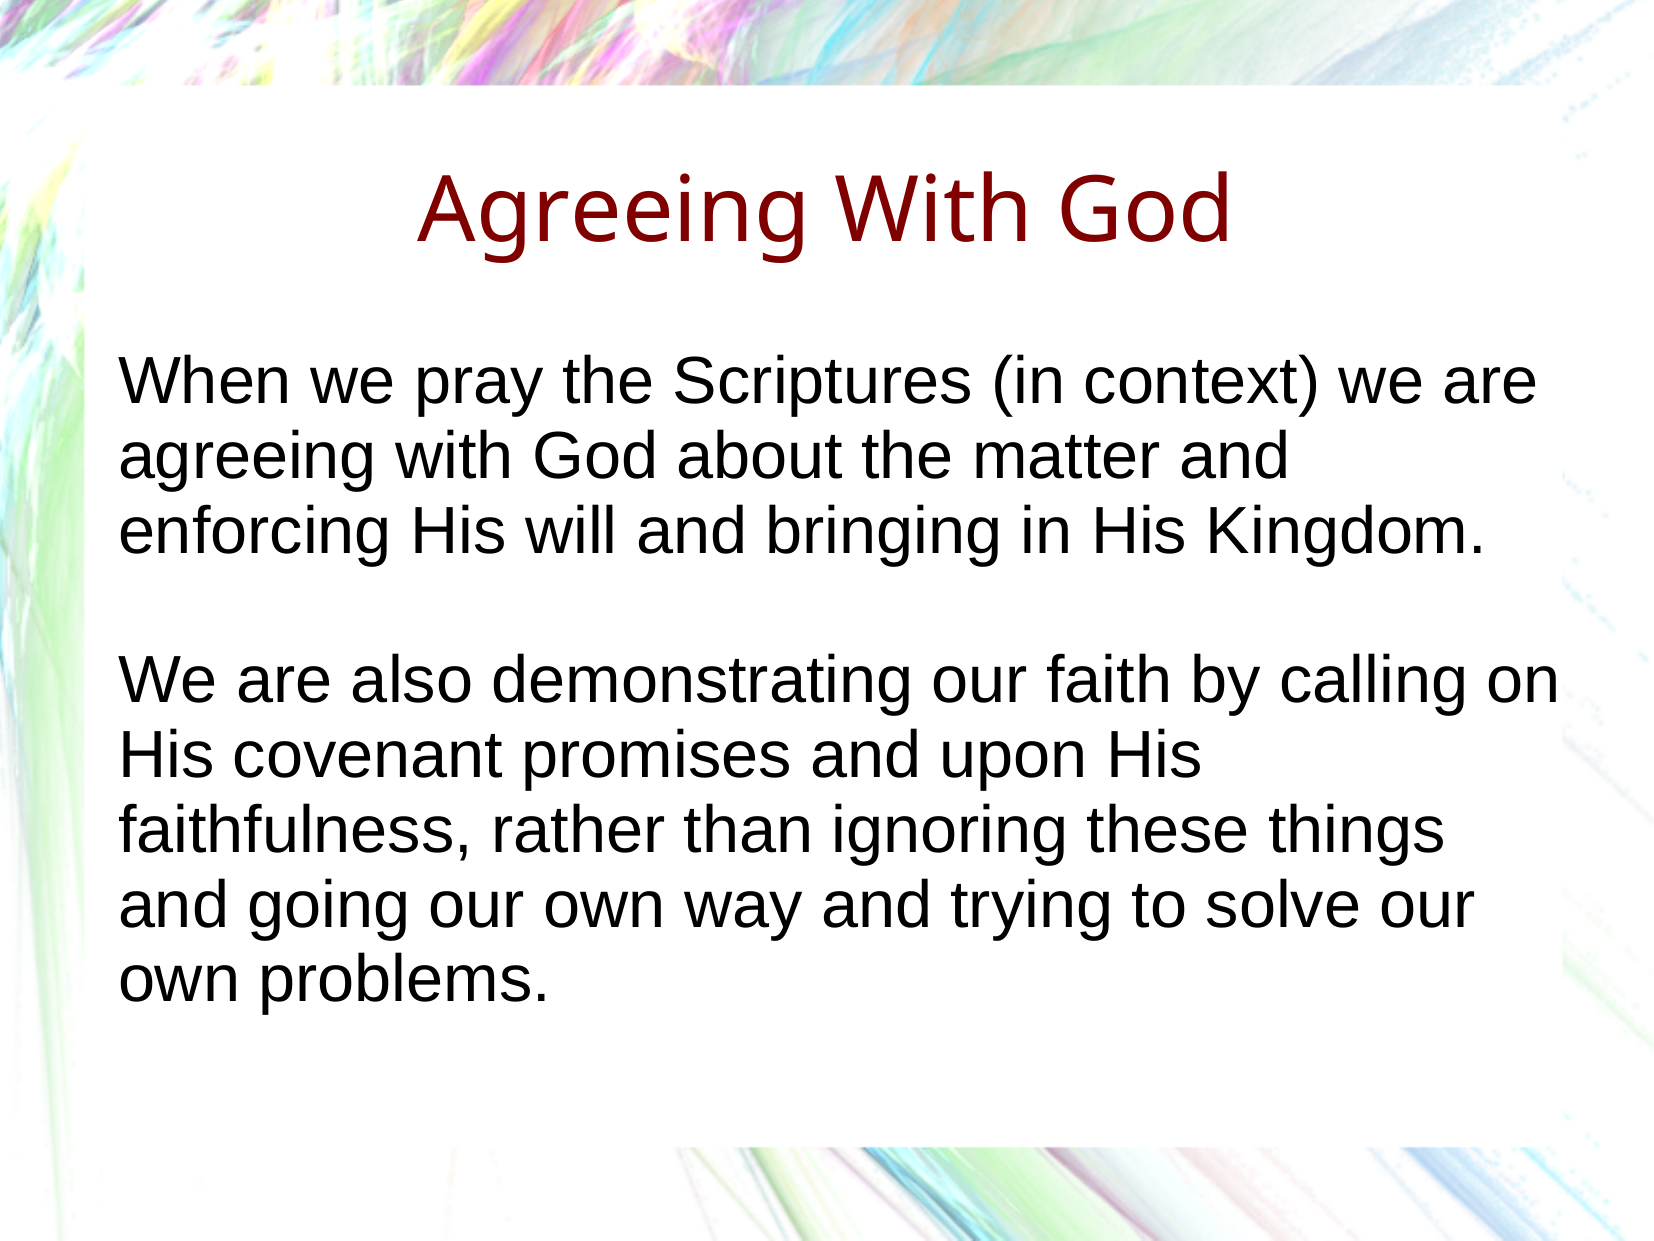

# Agreeing With God
When we pray the Scriptures (in context) we are agreeing with God about the matter and enforcing His will and bringing in His Kingdom.
We are also demonstrating our faith by calling on His covenant promises and upon His faithfulness, rather than ignoring these things and going our own way and trying to solve our own problems.